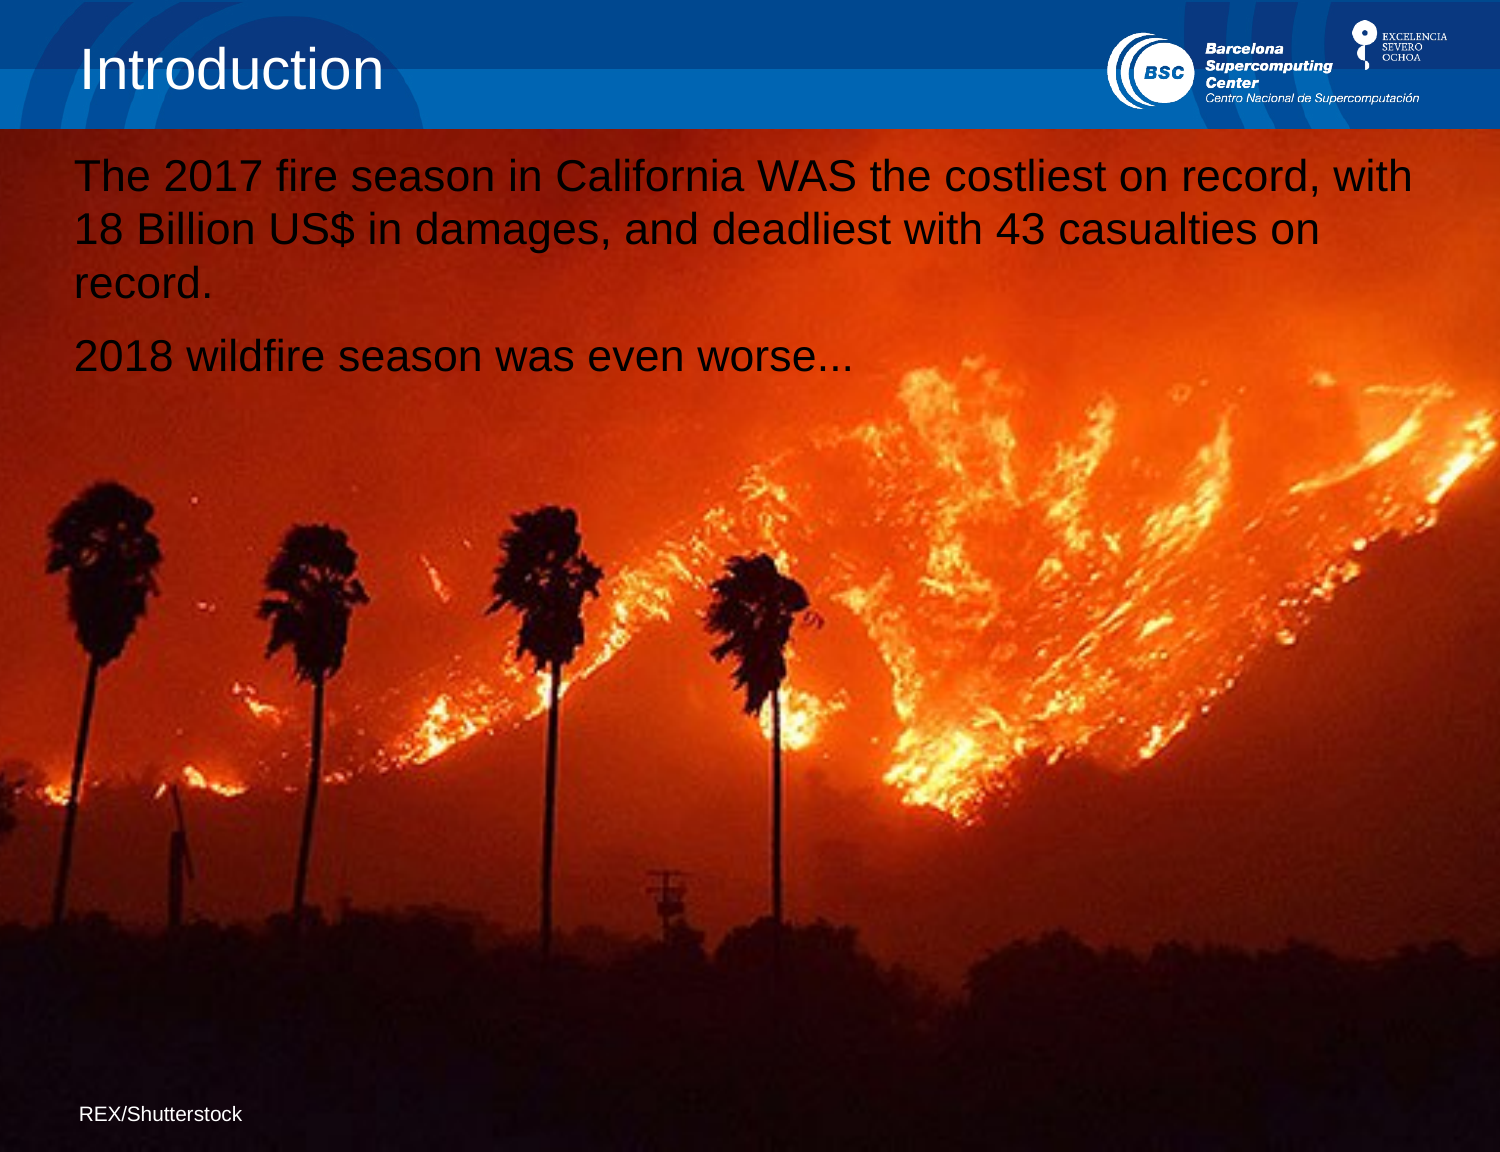

Introduction
# The 2017 fire season in California WAS the costliest on record, with 18 Billion US$ in damages, and deadliest with 43 casualties on record.
2018 wildfire season was even worse...
REX/Shutterstock